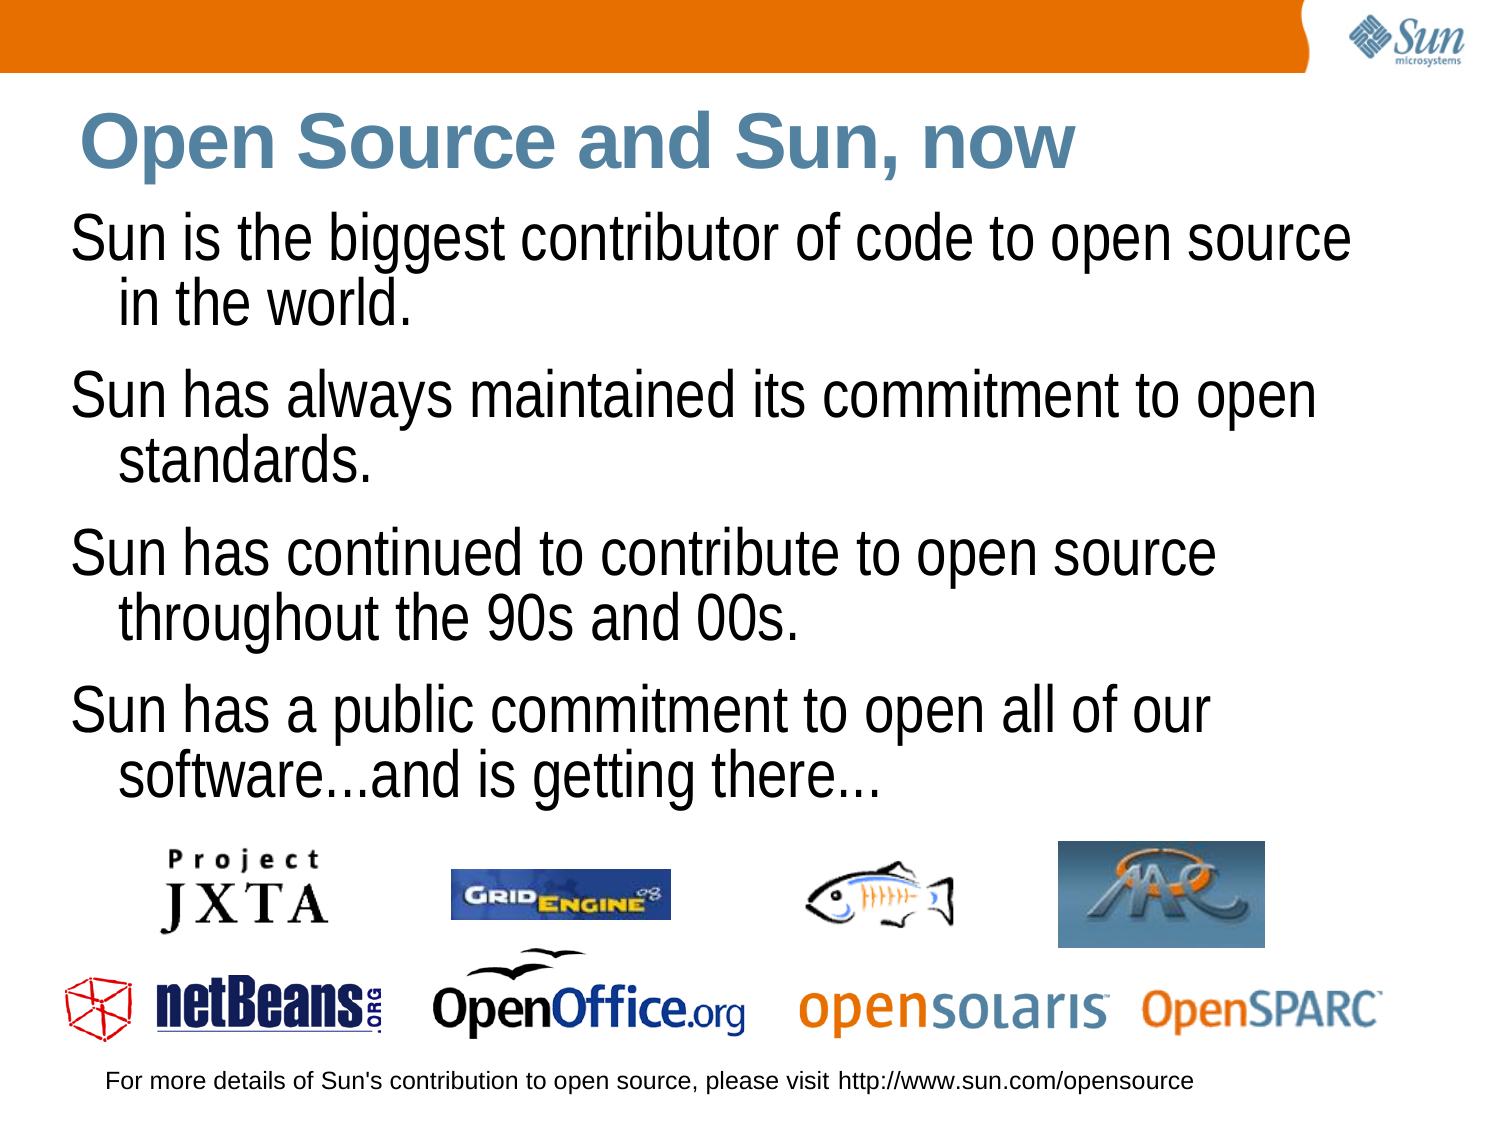

# Open Source and Sun, now
Sun is the biggest contributor of code to open source in the world.
Sun has always maintained its commitment to open standards.
Sun has continued to contribute to open source throughout the 90s and 00s.
Sun has a public commitment to open all of our software...and is getting there...
For more details of Sun's contribution to open source, please visit http://www.sun.com/opensource